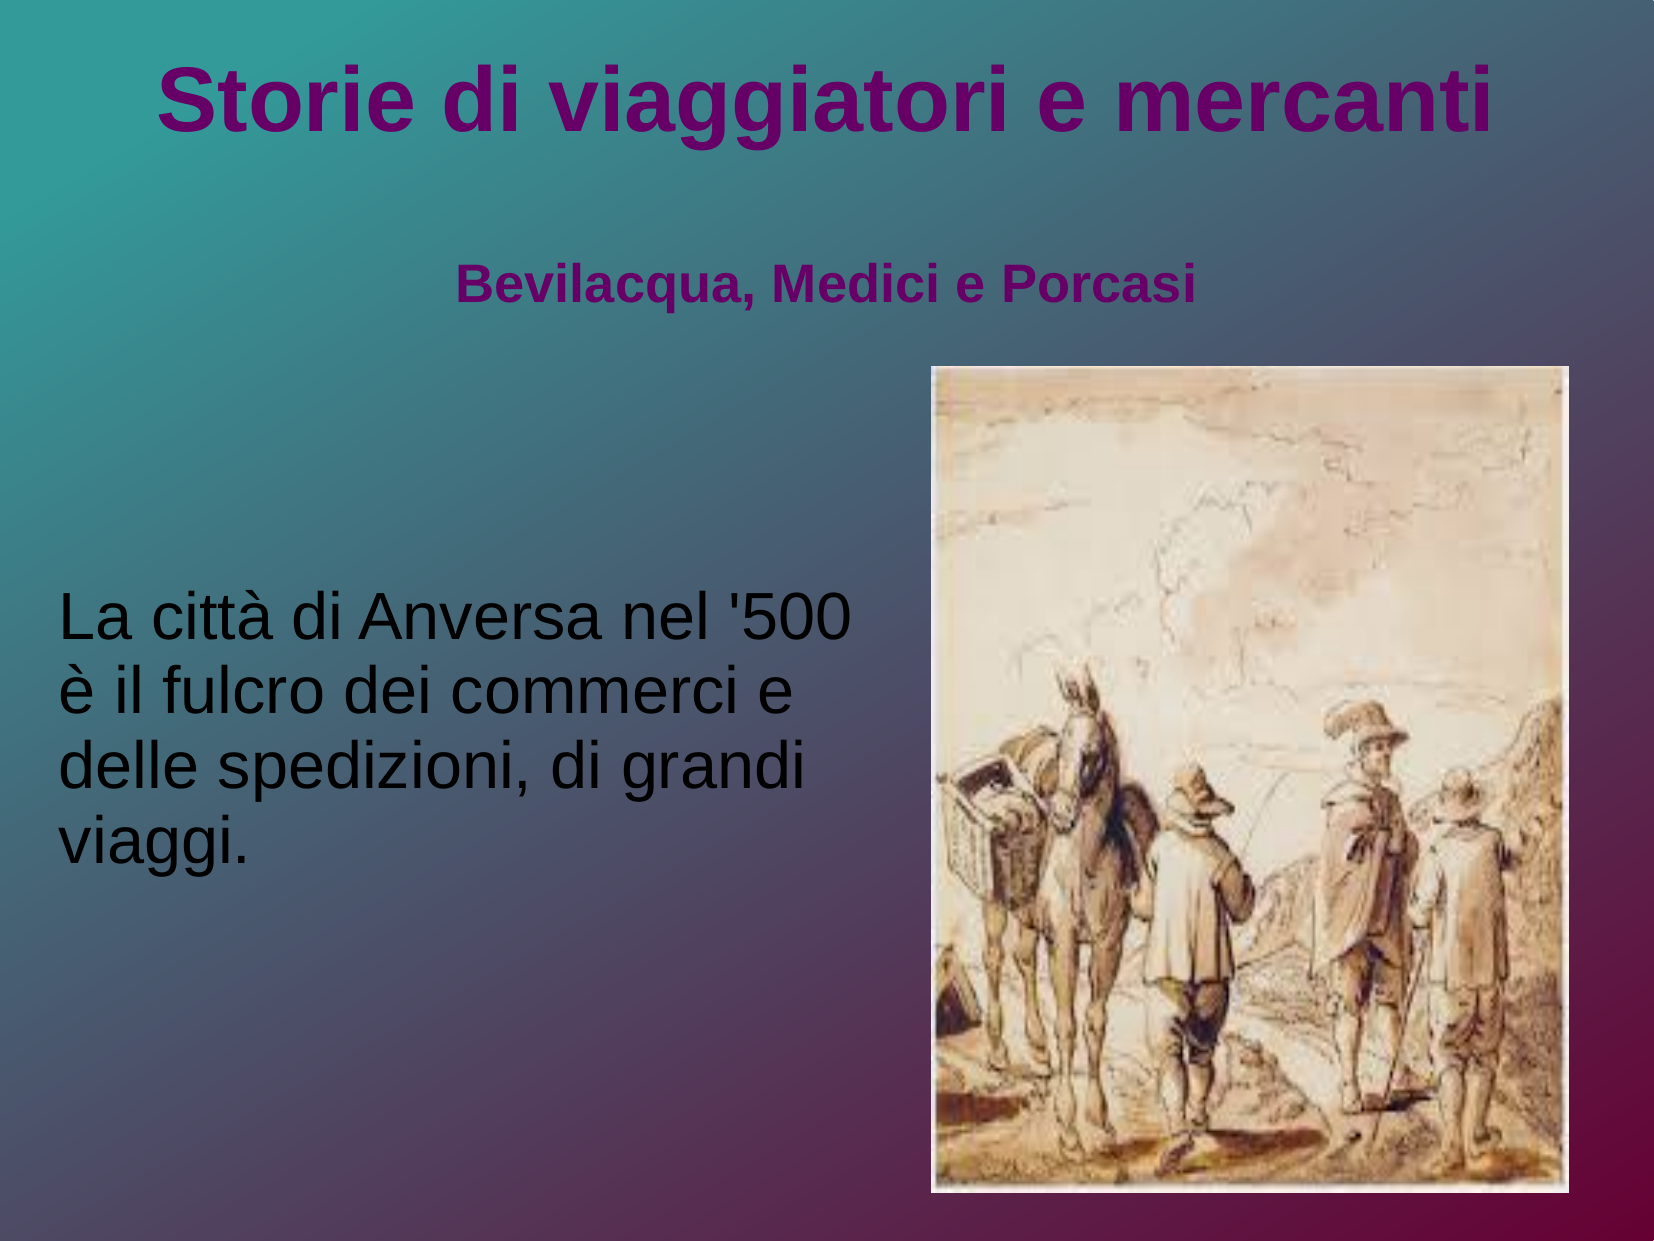

# Storie di viaggiatori e mercanti Bevilacqua, Medici e Porcasi
La città di Anversa nel '500 è il fulcro dei commerci e delle spedizioni, di grandi viaggi.